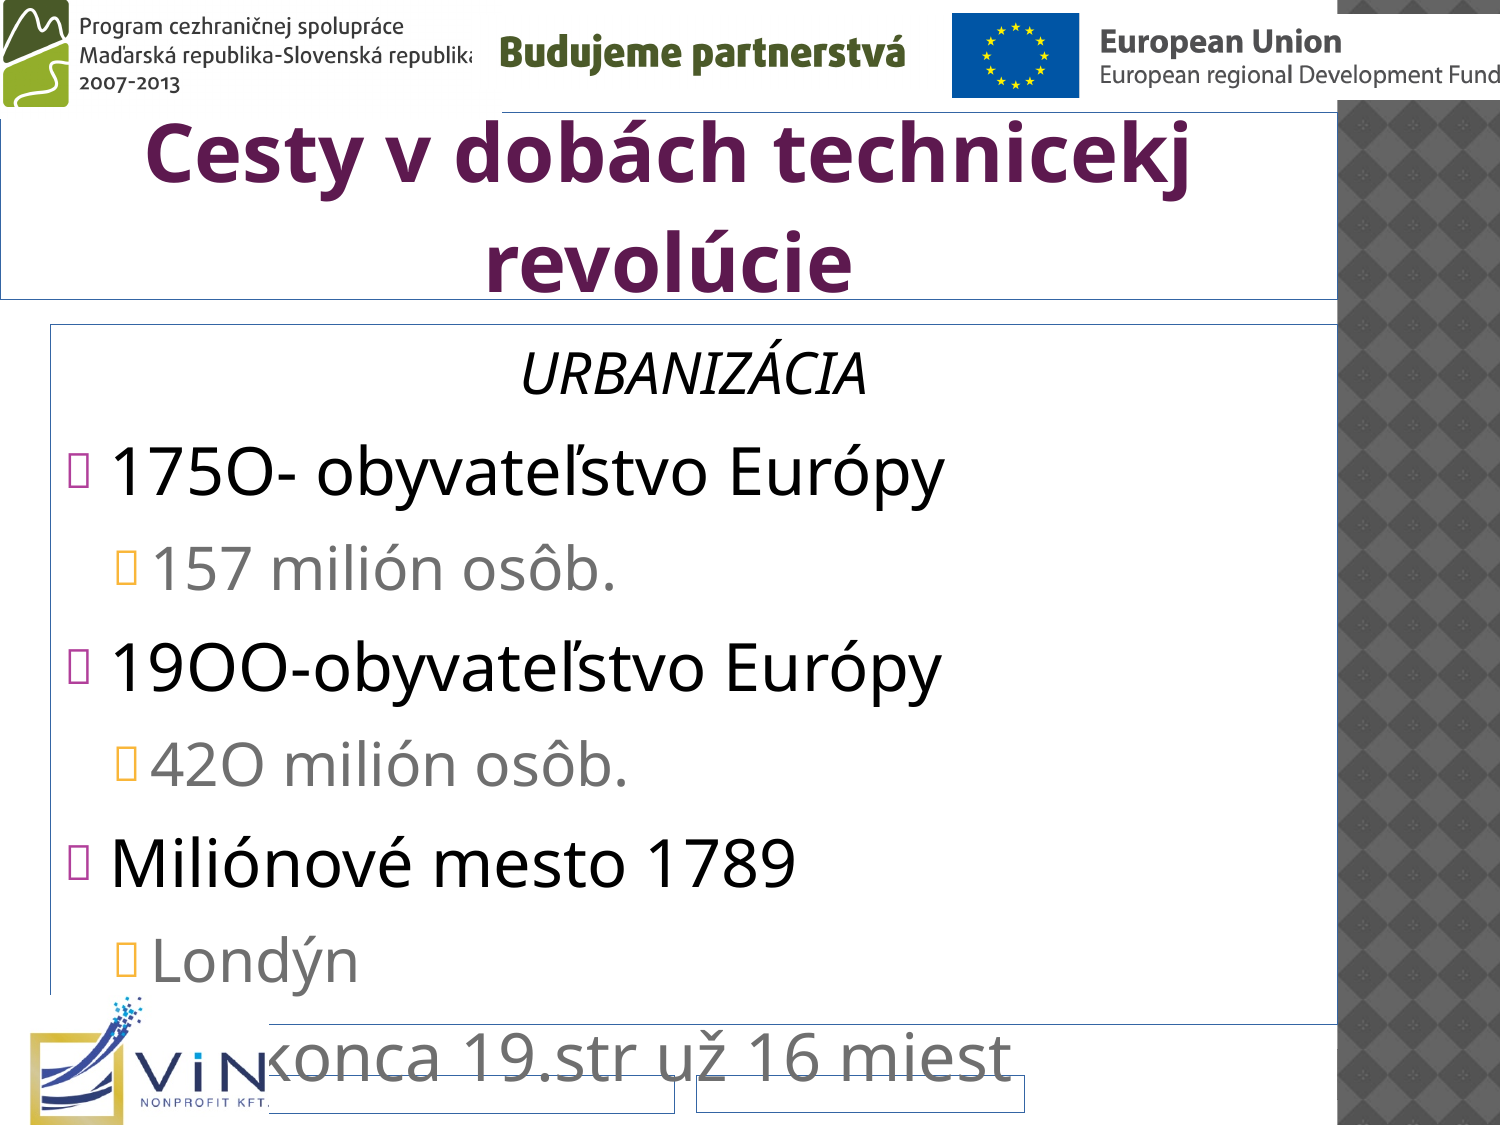

# Cesty v dobách technicekj revolúcie
URBANIZÁCIA
175O- obyvateľstvo Európy
157 milión osôb.
19OO-obyvateľstvo Európy
42O milión osôb.
Miliónové mesto 1789
Londýn
Do konca 19.str už 16 miest